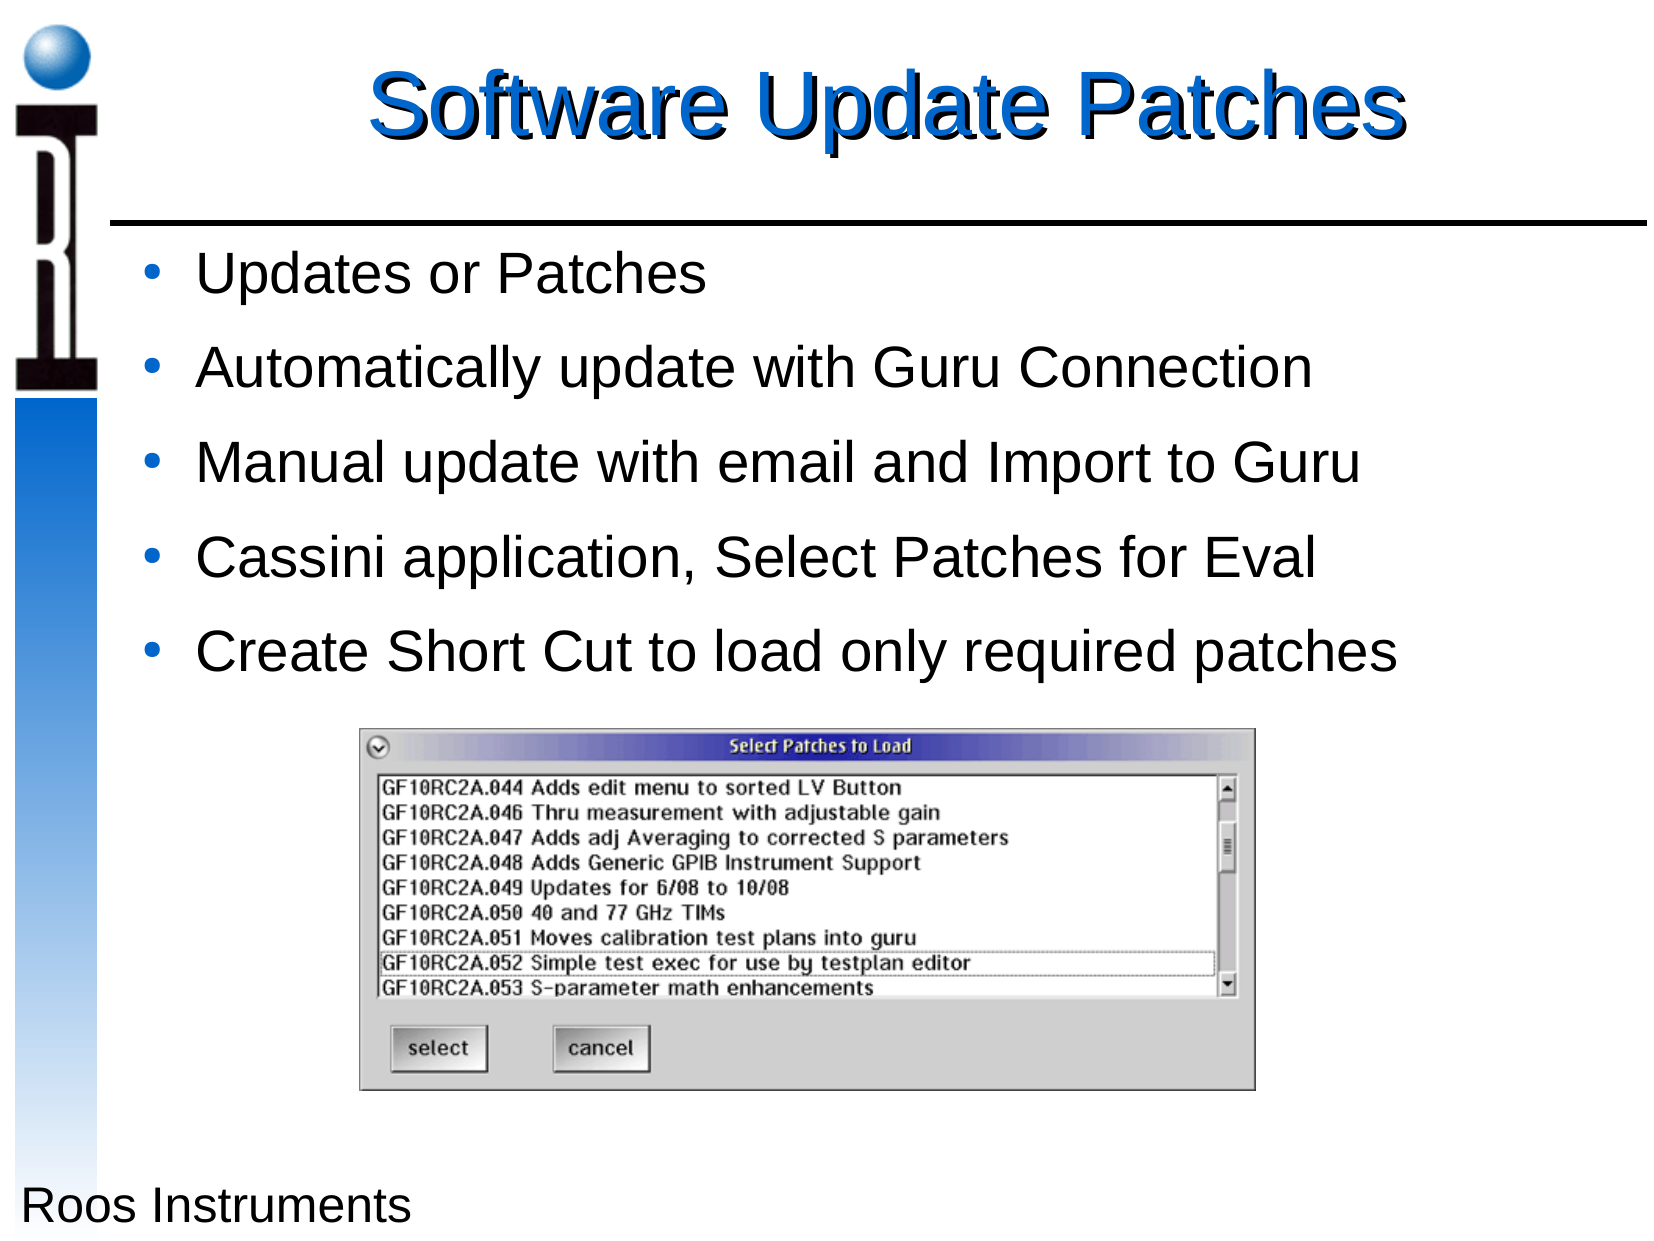

# Software Update Patches
Updates or Patches
Automatically update with Guru Connection
Manual update with email and Import to Guru
Cassini application, Select Patches for Eval
Create Short Cut to load only required patches